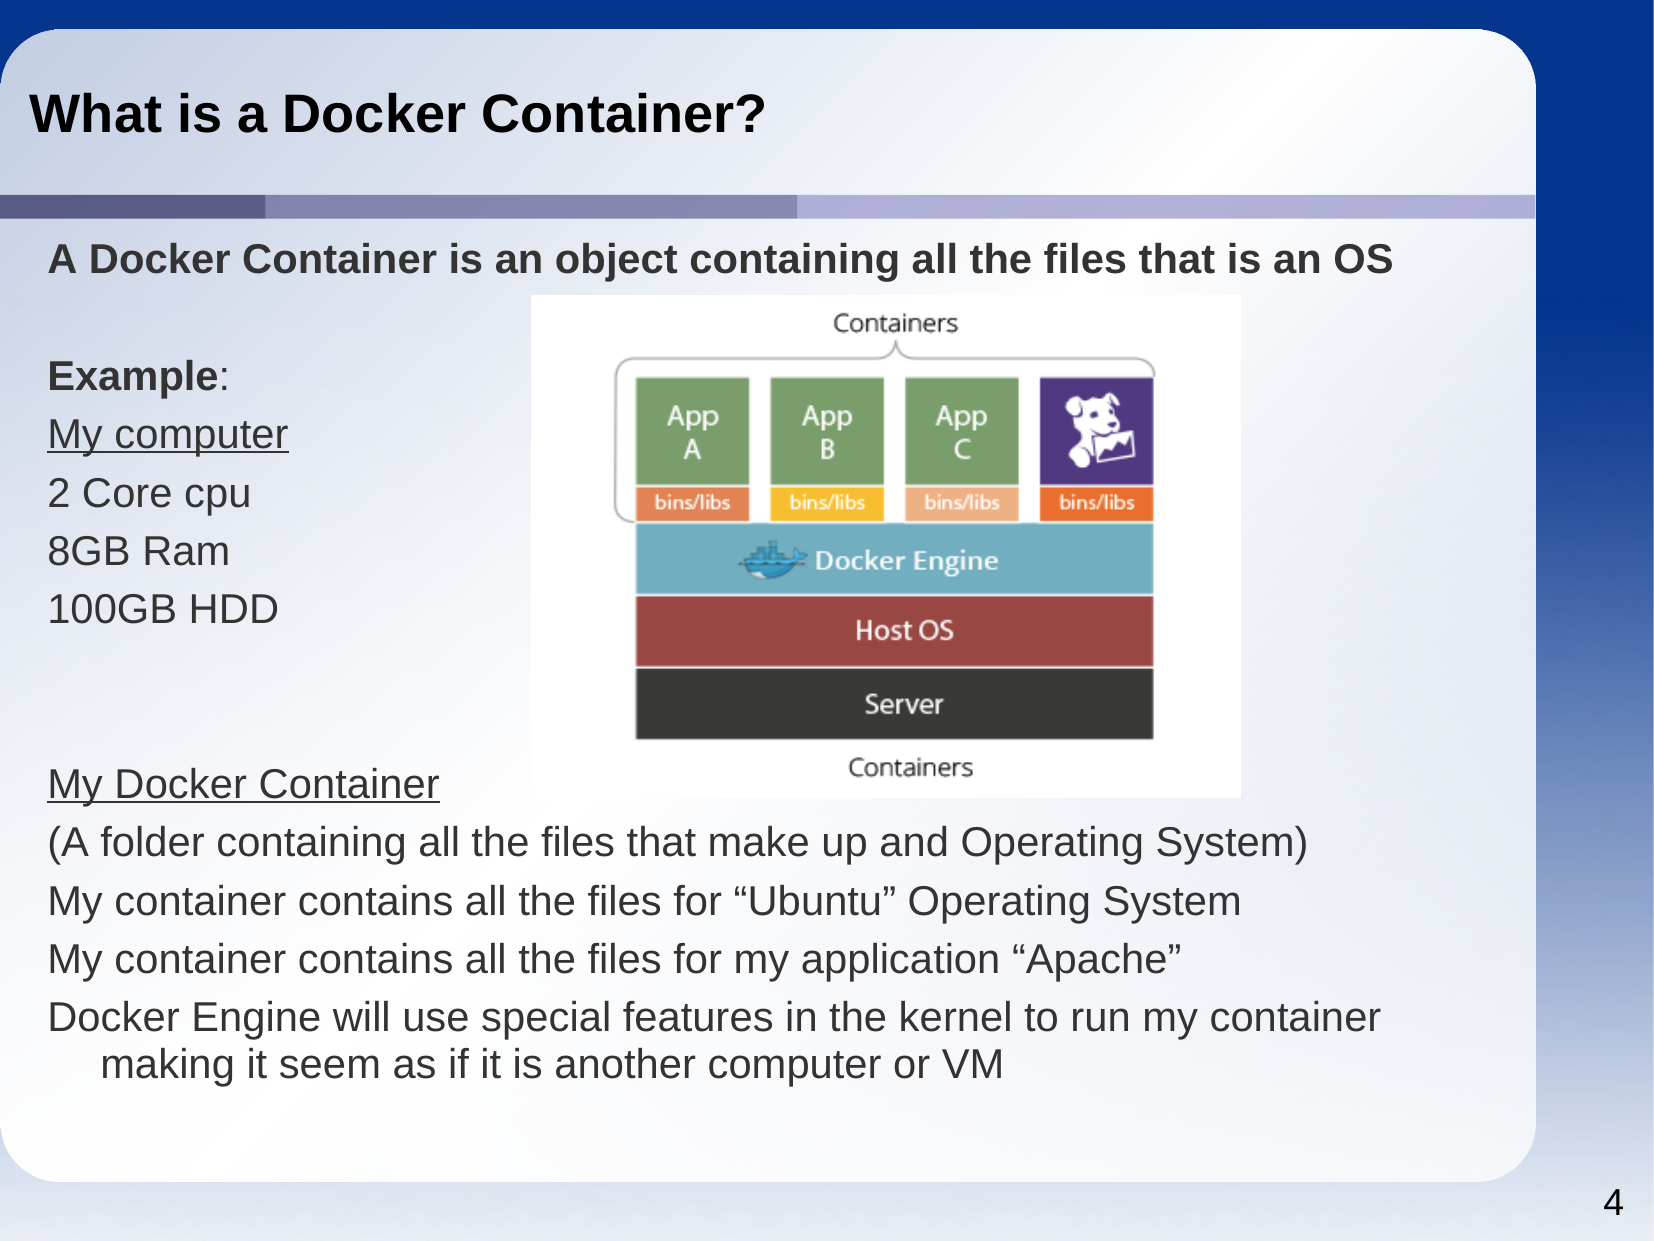

# What is a Docker Container?
A Docker Container is an object containing all the files that is an OS
Example:
My computer
2 Core cpu
8GB Ram
100GB HDD
My Docker Container
(A folder containing all the files that make up and Operating System)
My container contains all the files for “Ubuntu” Operating System
My container contains all the files for my application “Apache”
Docker Engine will use special features in the kernel to run my container making it seem as if it is another computer or VM
4